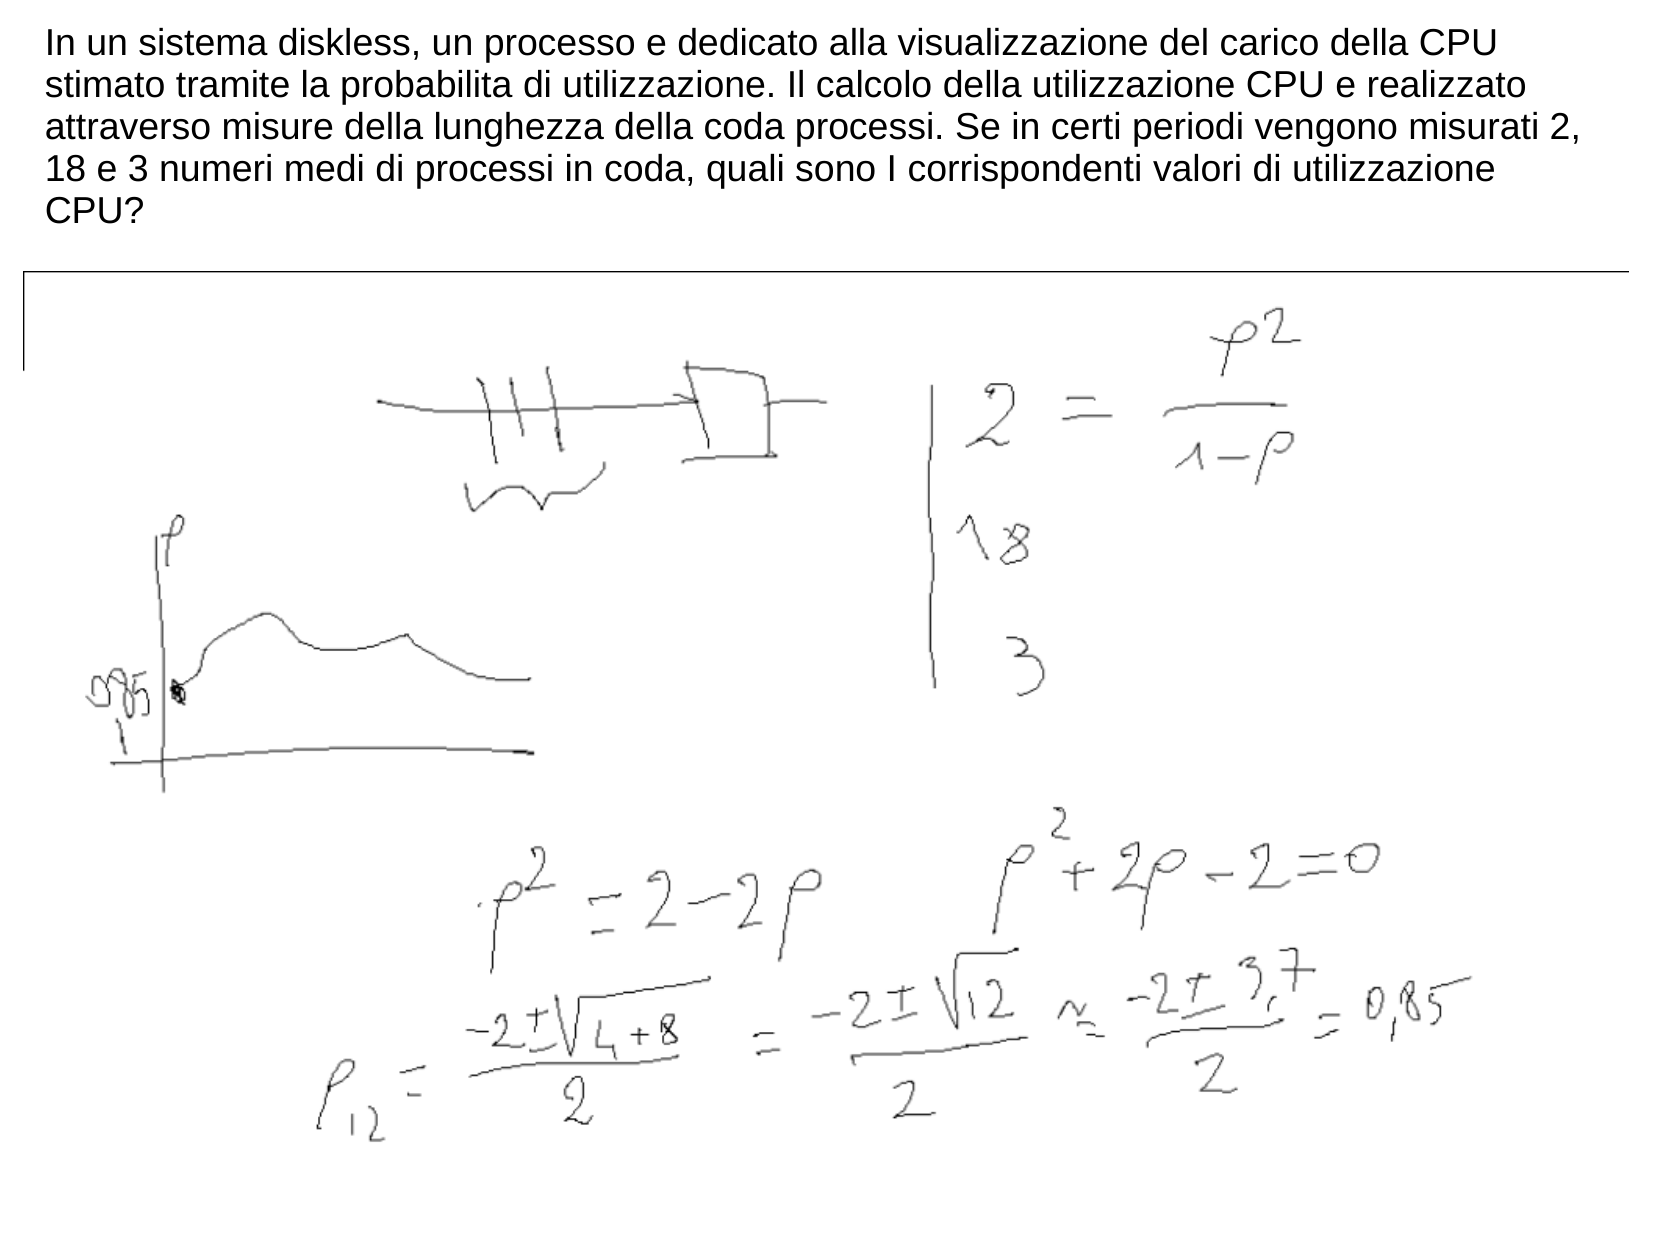

In un sistema diskless, un processo e dedicato alla visualizzazione del carico della CPU stimato tramite la probabilita di utilizzazione. Il calcolo della utilizzazione CPU e realizzato attraverso misure della lunghezza della coda processi. Se in certi periodi vengono misurati 2, 18 e 3 numeri medi di processi in coda, quali sono I corrispondenti valori di utilizzazione CPU?